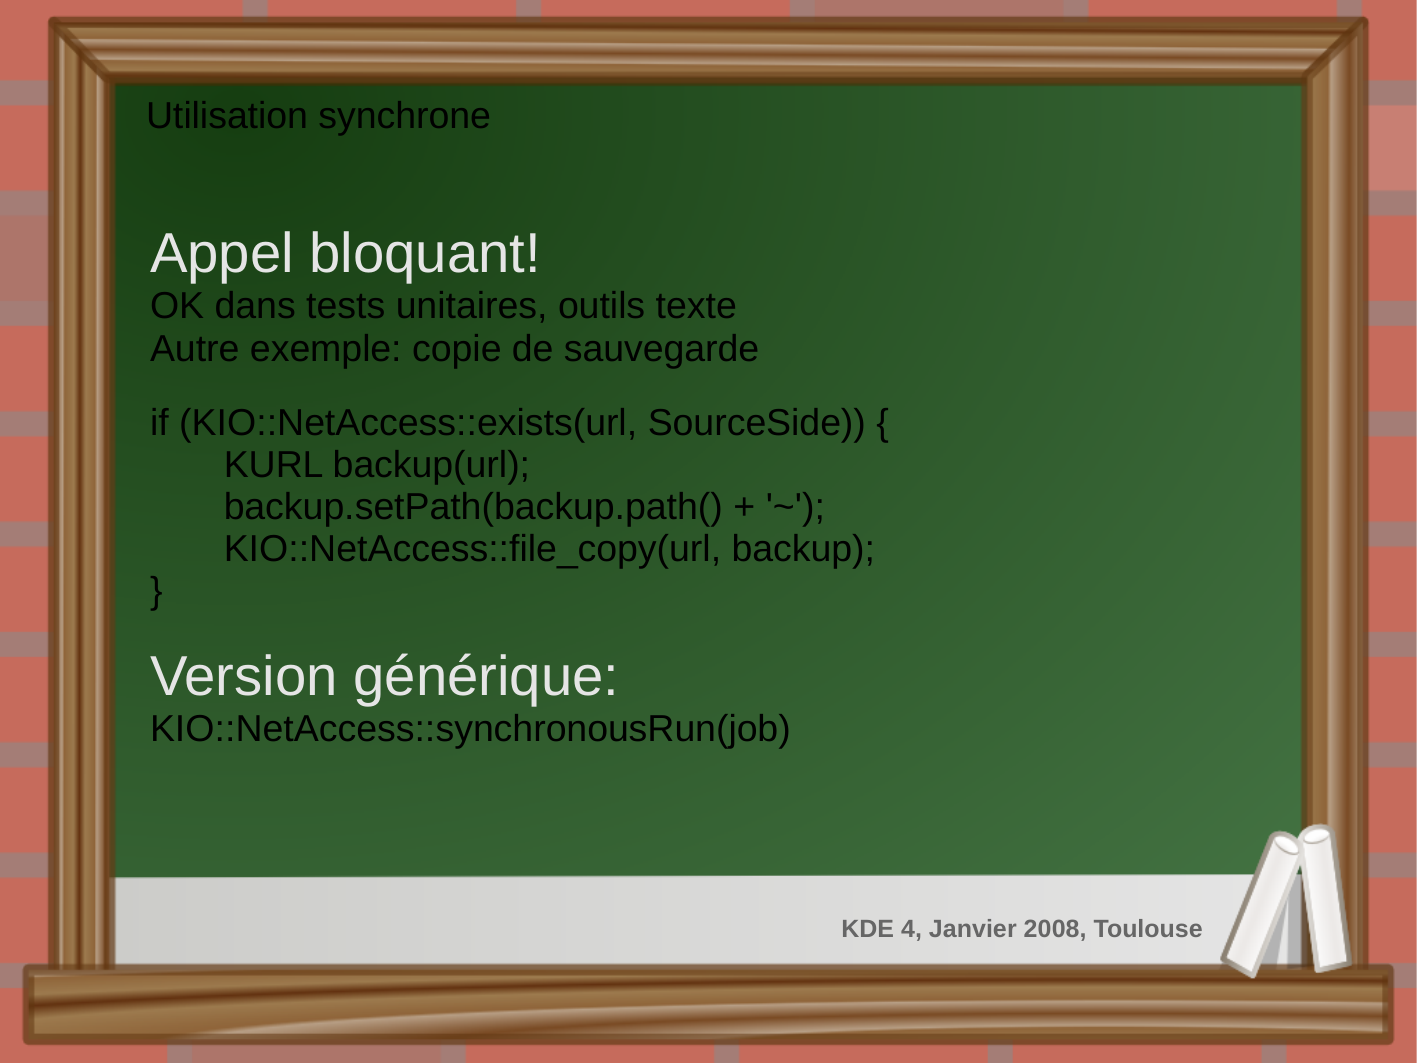

Utilisation synchrone
Appel bloquant!
OK dans tests unitaires, outils texte
Autre exemple: copie de sauvegarde
if (KIO::NetAccess::exists(url, SourceSide)) {
	KURL backup(url);
	backup.setPath(backup.path() + '~');
	KIO::NetAccess::file_copy(url, backup);
}
Version générique:
KIO::NetAccess::synchronousRun(job)